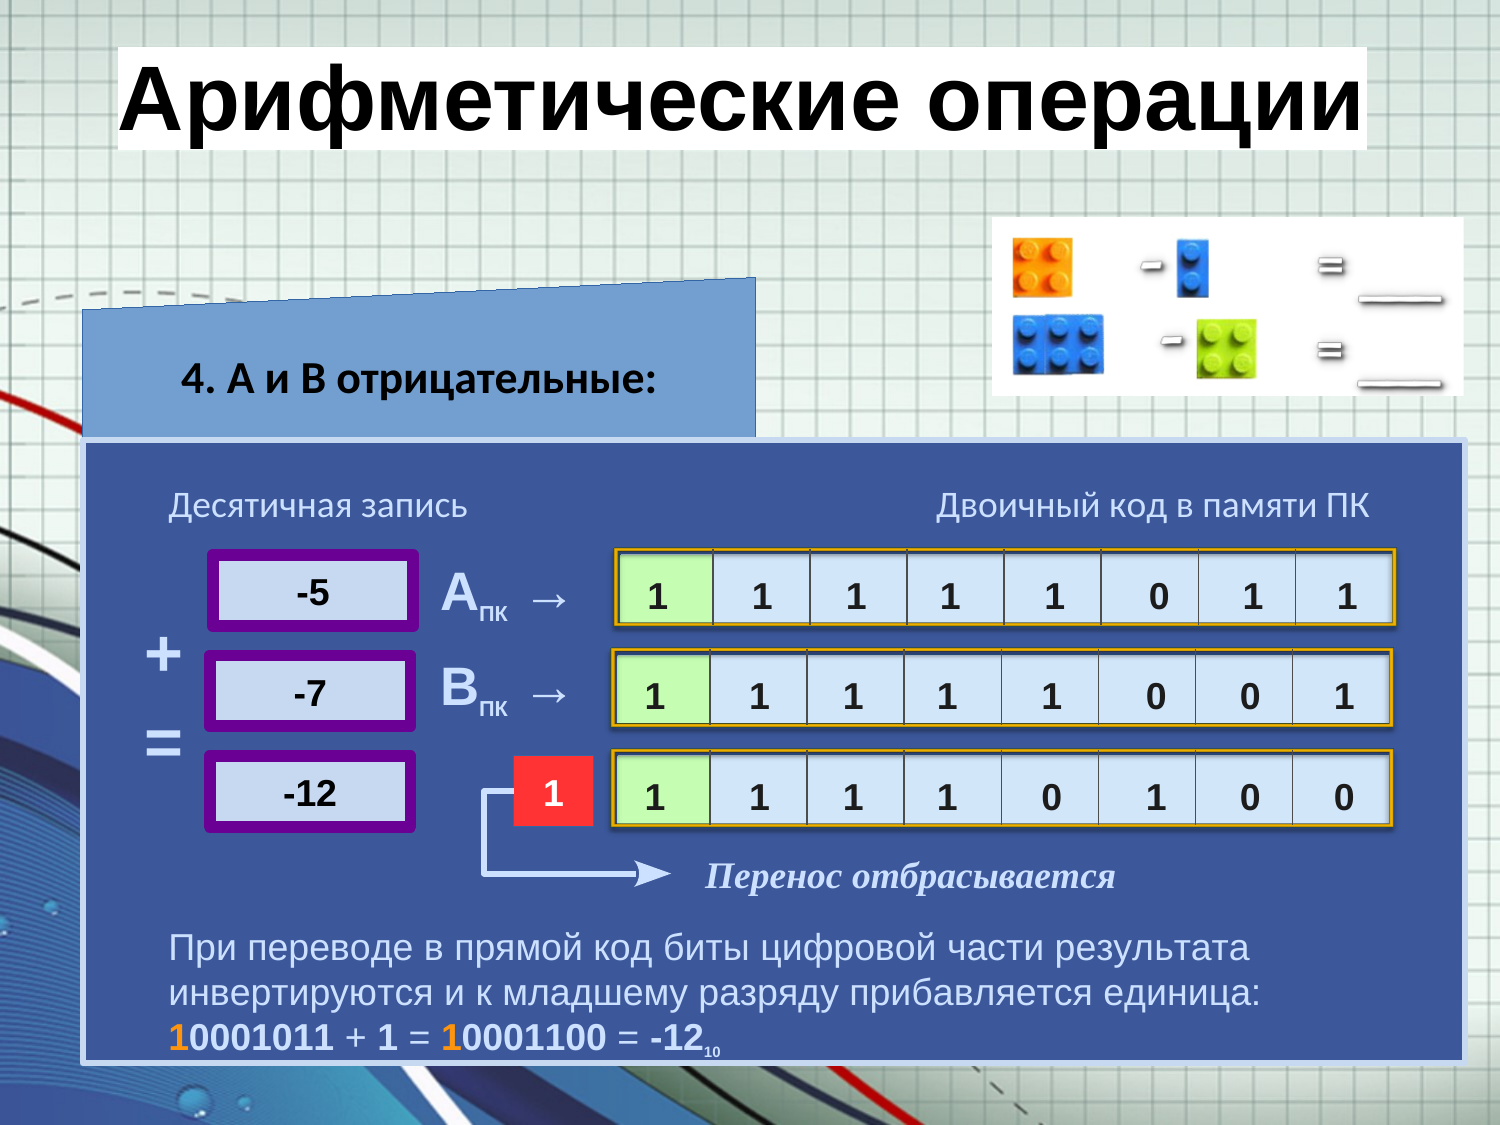

# Арифметические операции
4. А и В отрицательные:
Десятичная запись
Двоичный код в памяти ПК
АПК →
-5
1 1 1 1 1 0 1 1
+
ВПК →
-7
1 1 1 1 1 0 0 1
=
-12
1
1 1 1 1 0 1 0 0
 Перенос отбрасывается
При переводе в прямой код биты цифровой части результата инвертируются и к младшему разряду прибавляется единица: 10001011 + 1 = 10001100 = -1210